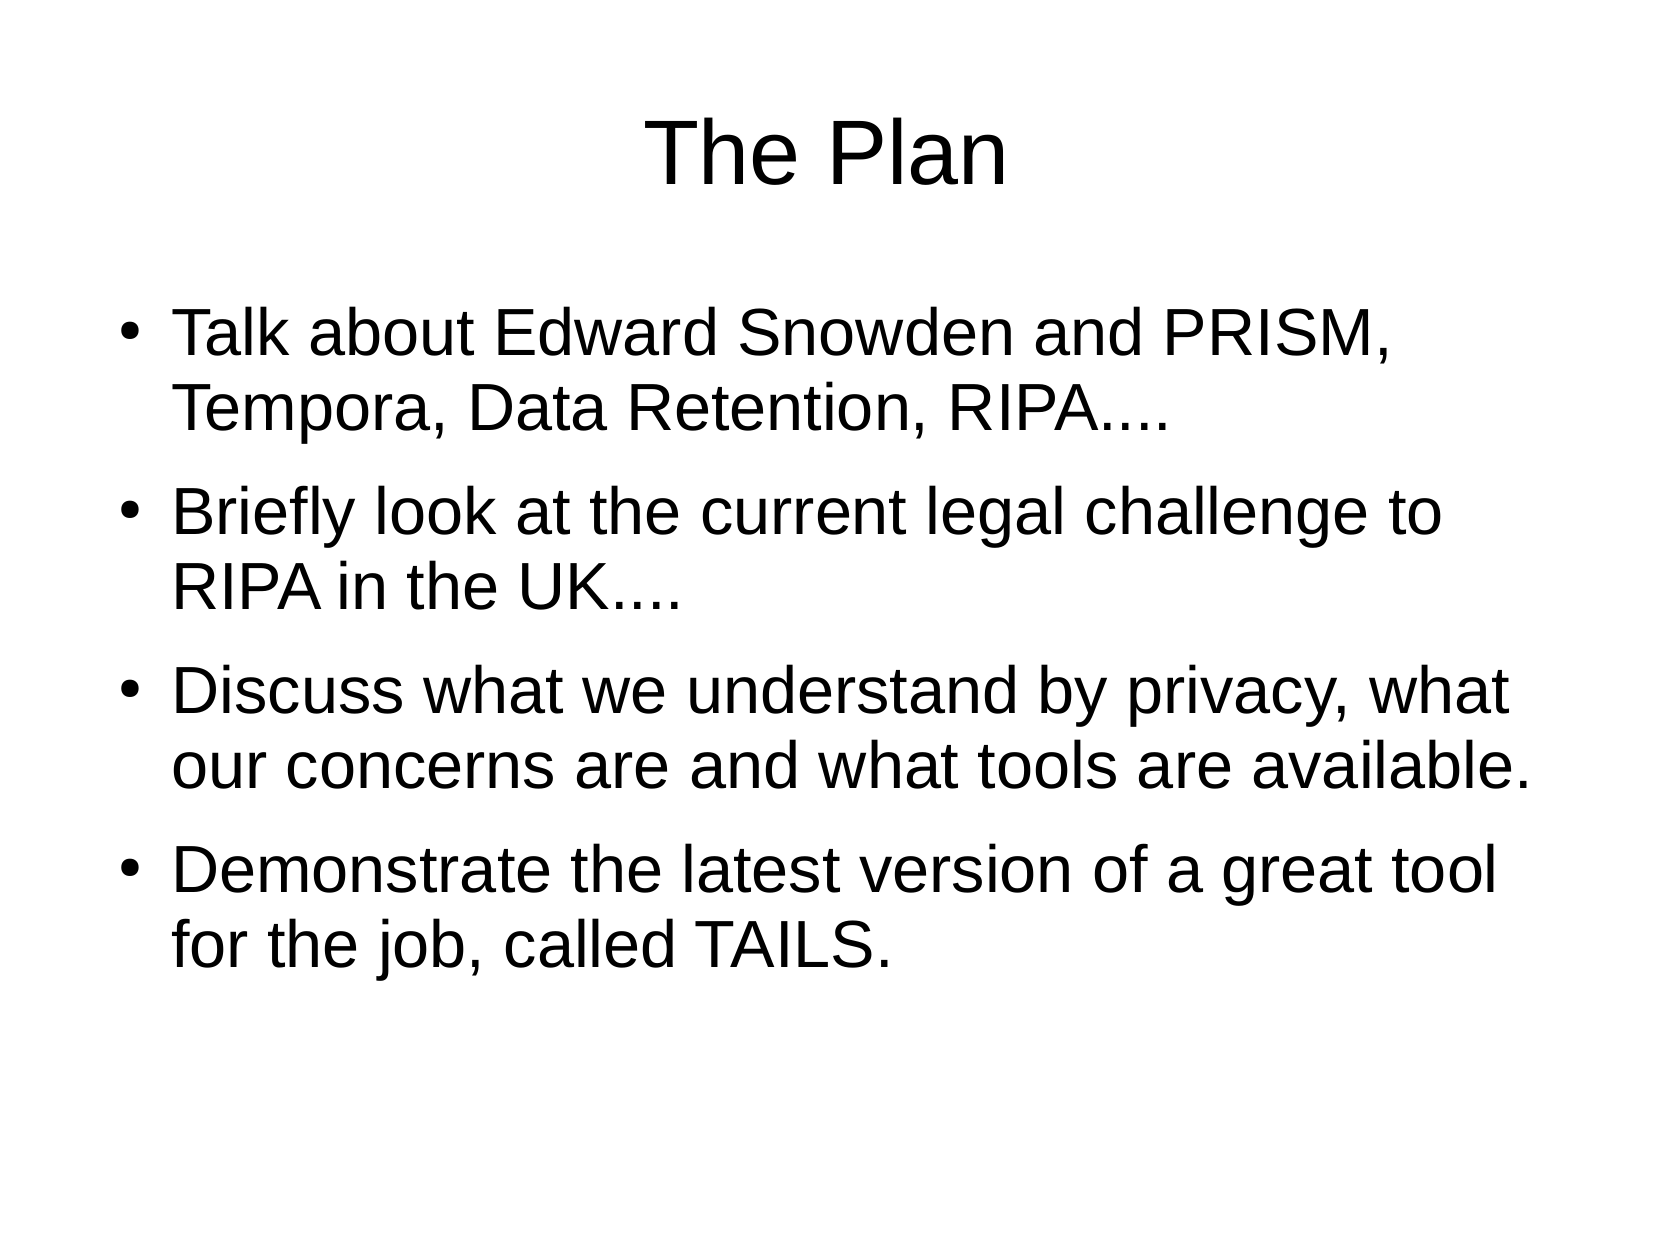

# The Plan
Talk about Edward Snowden and PRISM, Tempora, Data Retention, RIPA....
Briefly look at the current legal challenge to RIPA in the UK....
Discuss what we understand by privacy, what our concerns are and what tools are available.
Demonstrate the latest version of a great tool for the job, called TAILS.